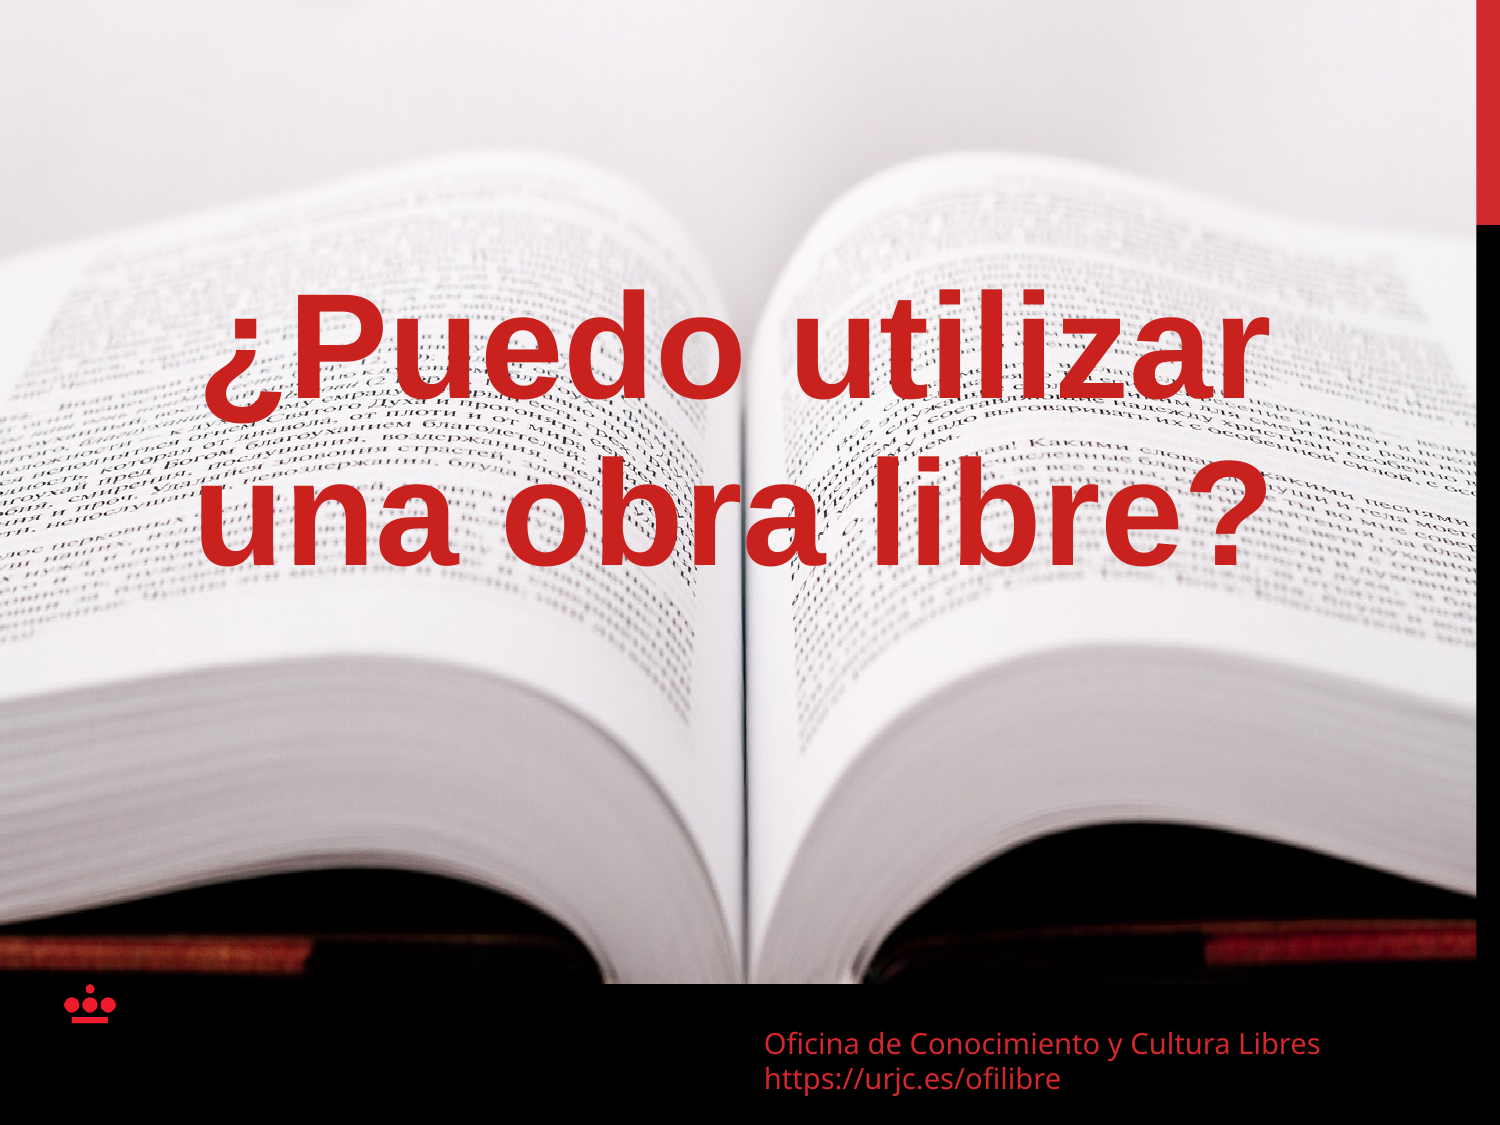

#
¿Puedo utilizar una obra libre?
Oficina de Conocimiento y Cultura Libres
https://urjc.es/ofilibre